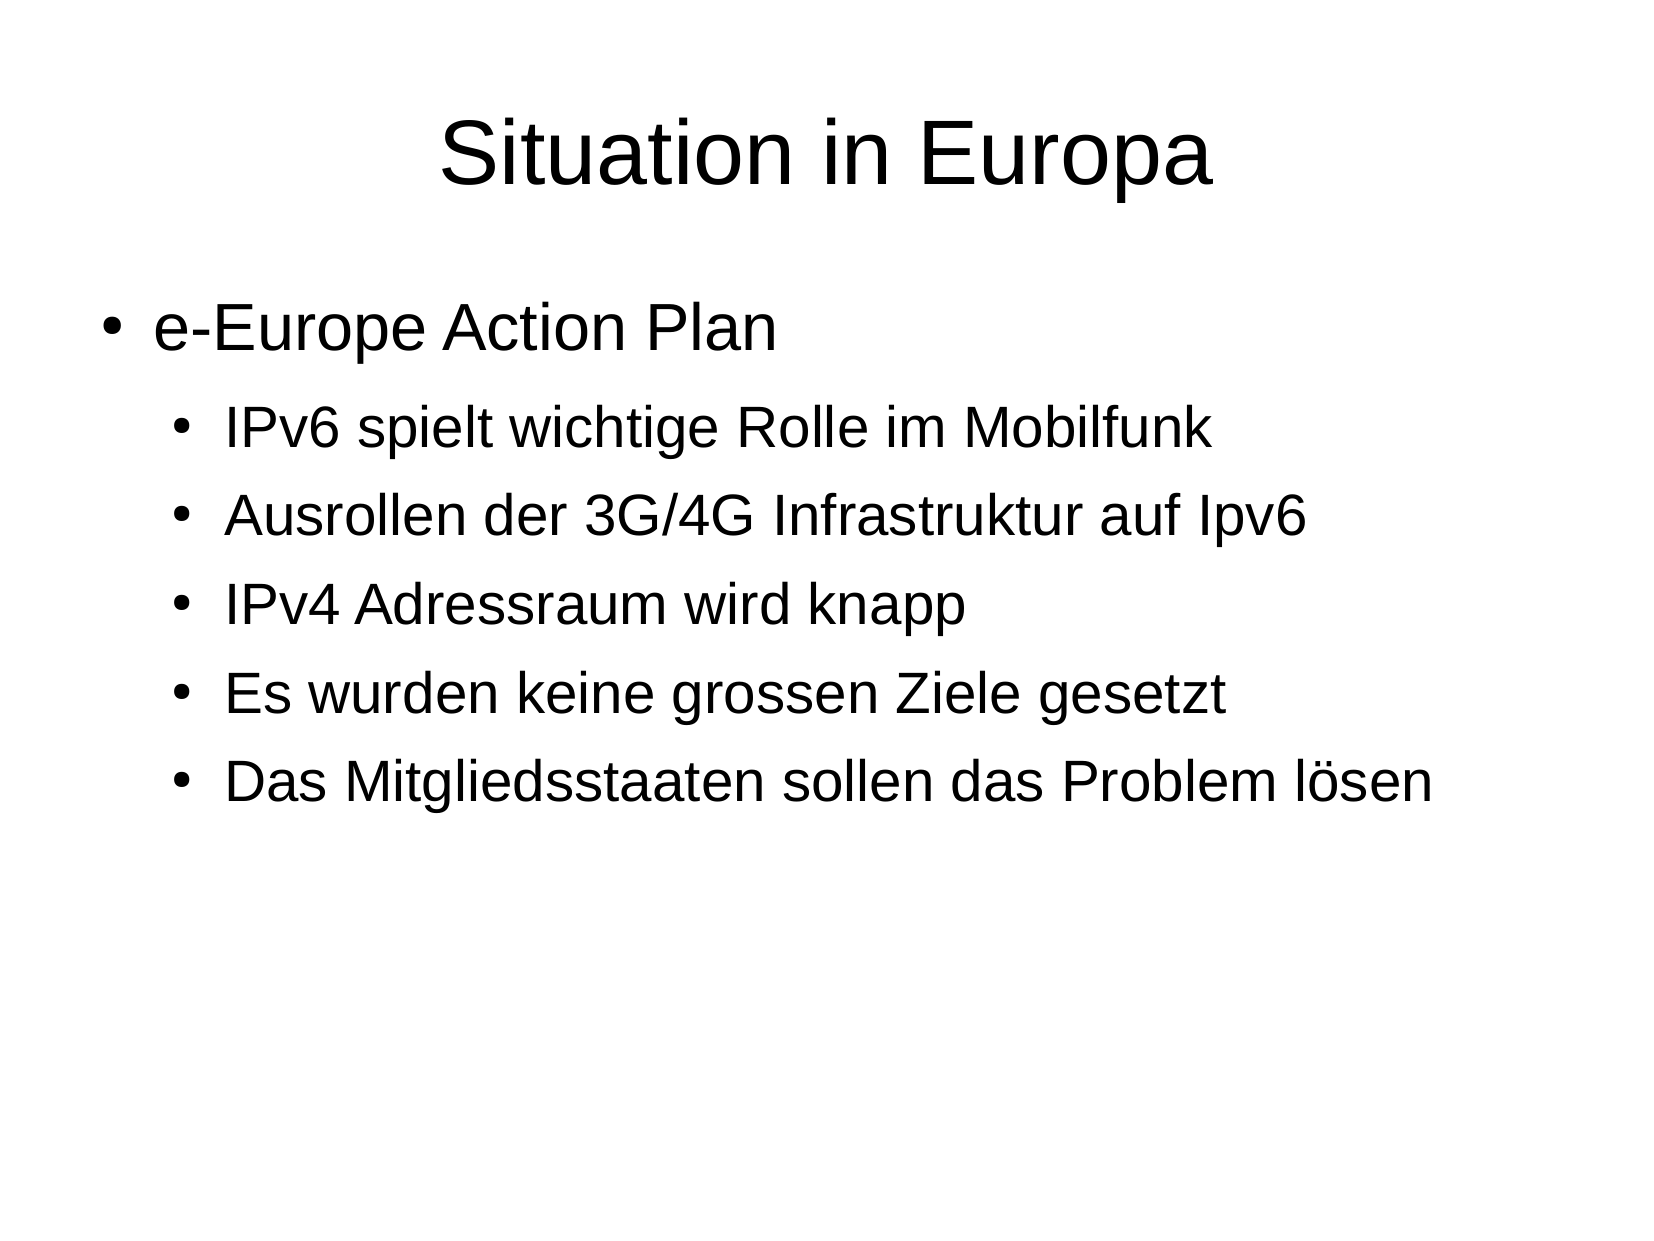

# Situation in Europa
e-Europe Action Plan
IPv6 spielt wichtige Rolle im Mobilfunk
Ausrollen der 3G/4G Infrastruktur auf Ipv6
IPv4 Adressraum wird knapp
Es wurden keine grossen Ziele gesetzt
Das Mitgliedsstaaten sollen das Problem lösen